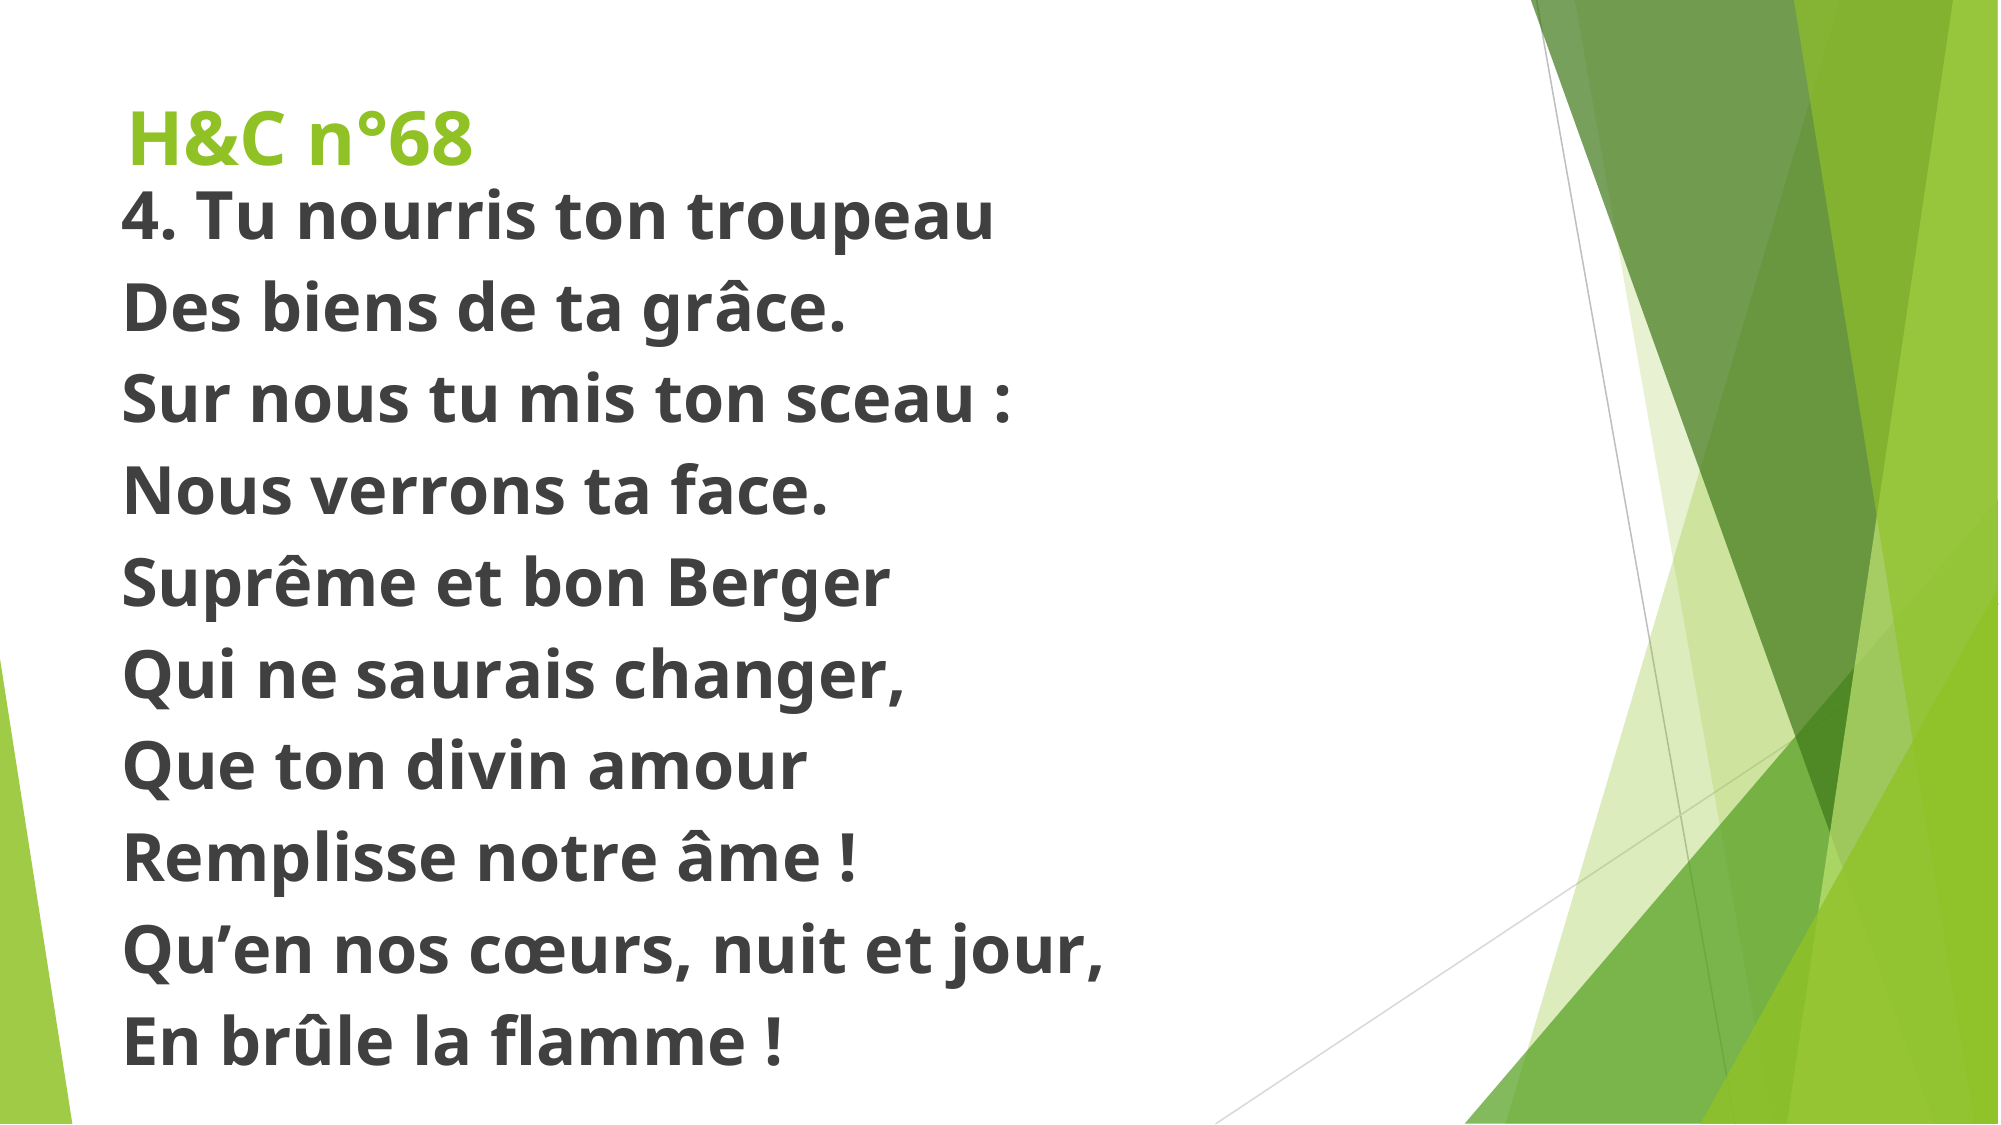

H&C n°68
4. Tu nourris ton troupeau
Des biens de ta grâce.
Sur nous tu mis ton sceau :
Nous verrons ta face.
Suprême et bon Berger
Qui ne saurais changer,
Que ton divin amour
Remplisse notre âme !
Qu’en nos cœurs, nuit et jour,
En brûle la flamme !